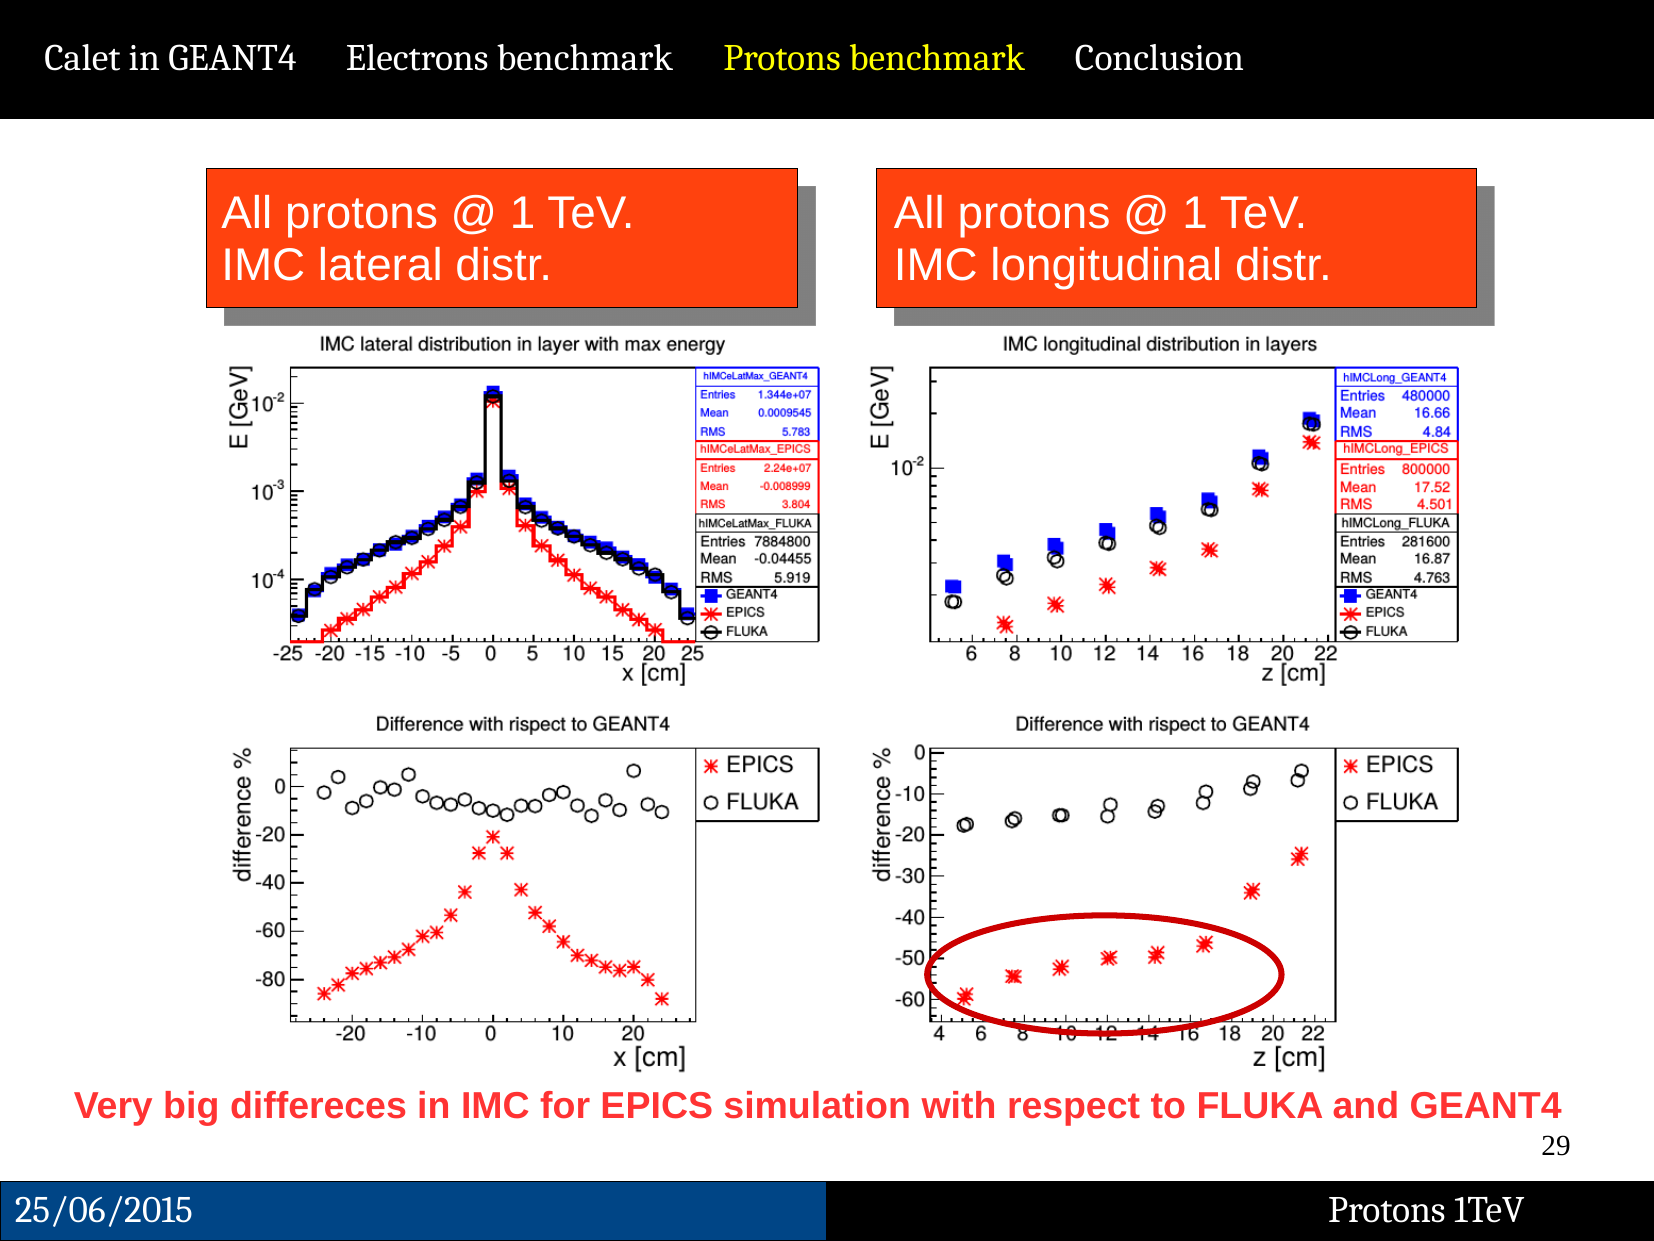

Calet in GEANT4 Electrons benchmark Protons benchmark Conclusion
All protons @ 1 TeV.
IMC lateral distr.
All protons @ 1 TeV.
IMC longitudinal distr.
Very big differeces in IMC for EPICS simulation with respect to FLUKA and GEANT4
29
25/06/2015
Protons 1TeV